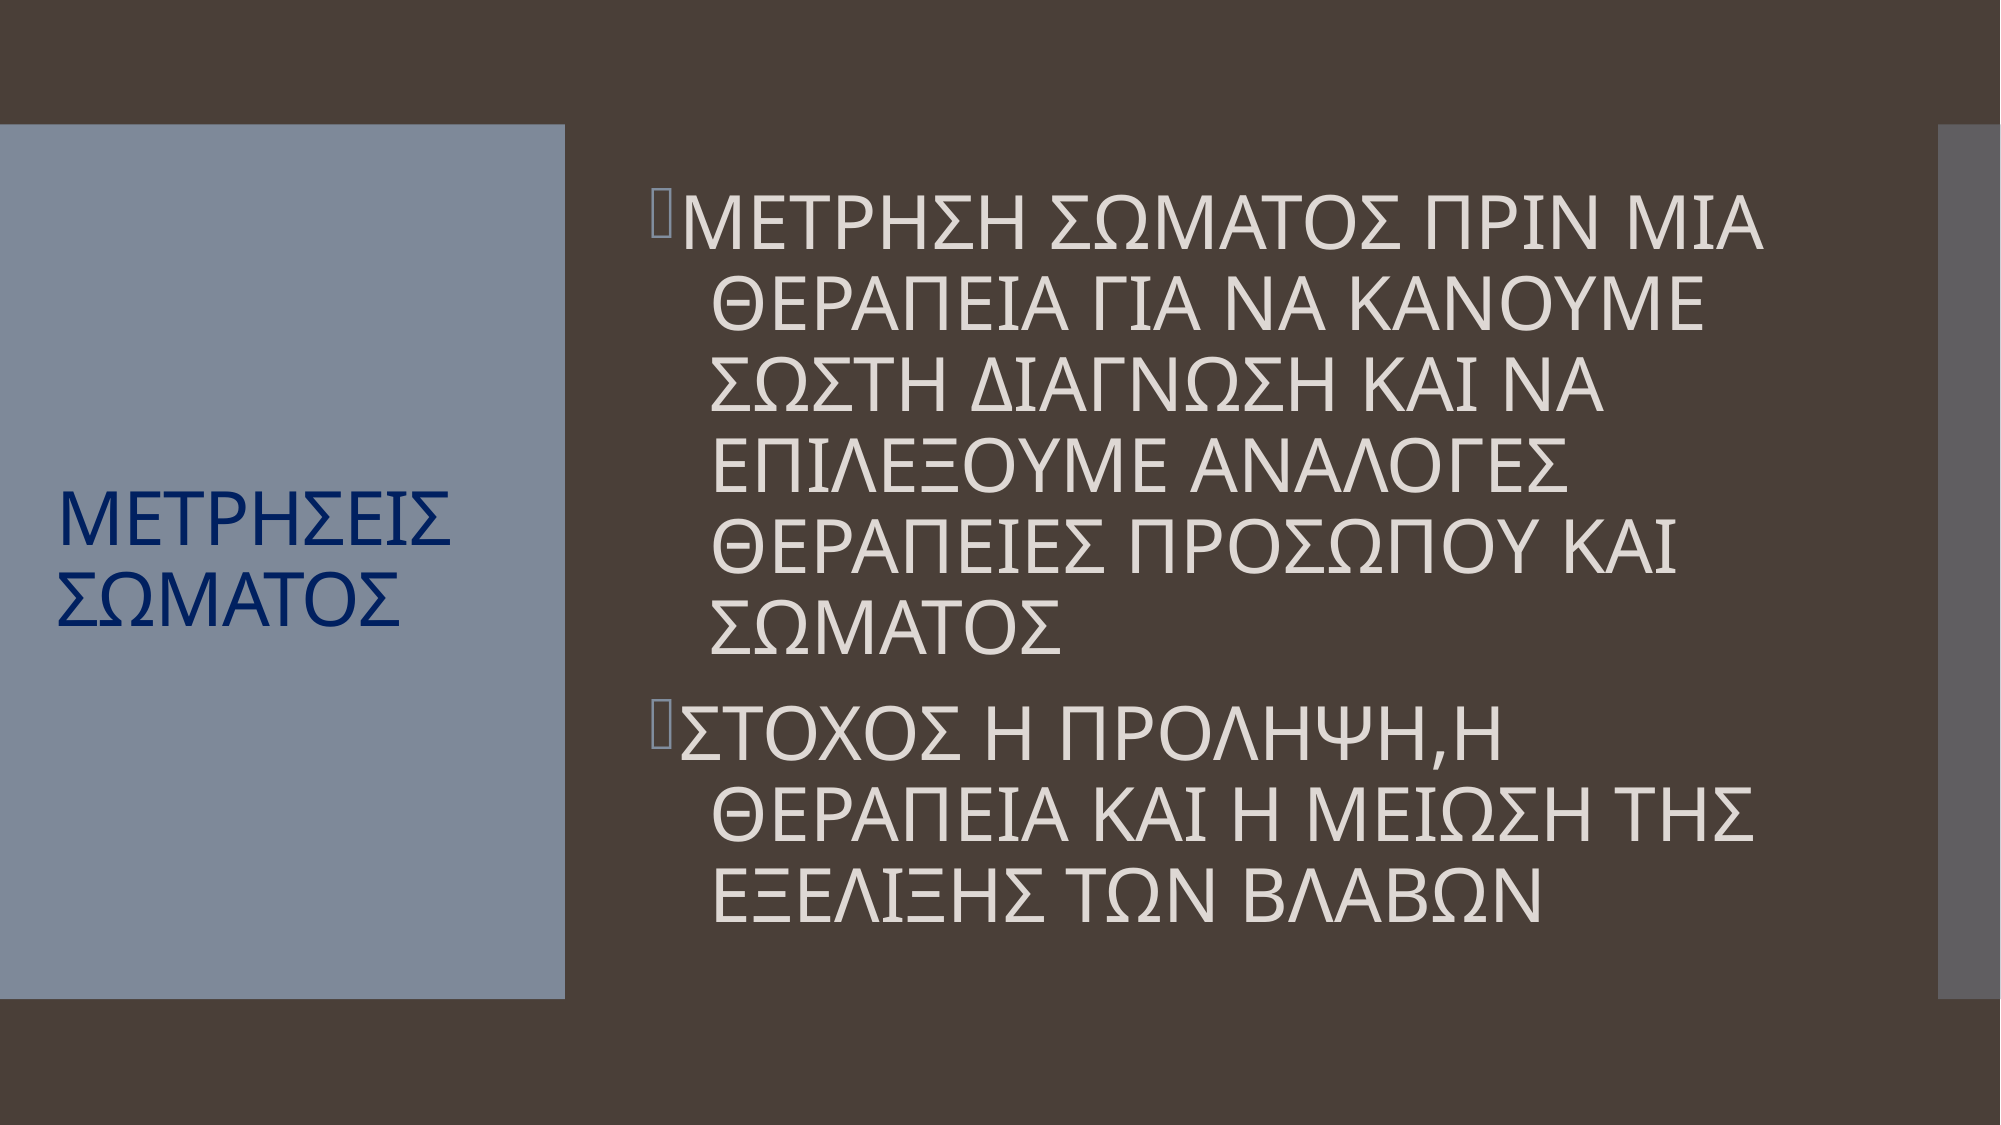

ΜΕΤΡΗΣΗ ΣΩΜΑΤΟΣ ΠΡΙΝ ΜΙΑ ΘΕΡΑΠΕΙΑ ΓΙΑ ΝΑ ΚΑΝΟΥΜΕ ΣΩΣΤΗ ΔΙΑΓΝΩΣΗ ΚΑΙ ΝΑ ΕΠΙΛΕΞΟΥΜΕ ΑΝΑΛΟΓΕΣ ΘΕΡΑΠΕΙΕΣ ΠΡΟΣΩΠΟΥ ΚΑΙ ΣΩΜΑΤΟΣ
ΣΤΟΧΟΣ Η ΠΡΟΛΗΨΗ,Η ΘΕΡΑΠΕΙΑ ΚΑΙ Η ΜΕΙΩΣΗ ΤΗΣ ΕΞΕΛΙΞΗΣ ΤΩΝ ΒΛΑΒΩΝ
# ΜΕΤΡΗΣΕΙΣ ΣΩΜΑΤΟΣ